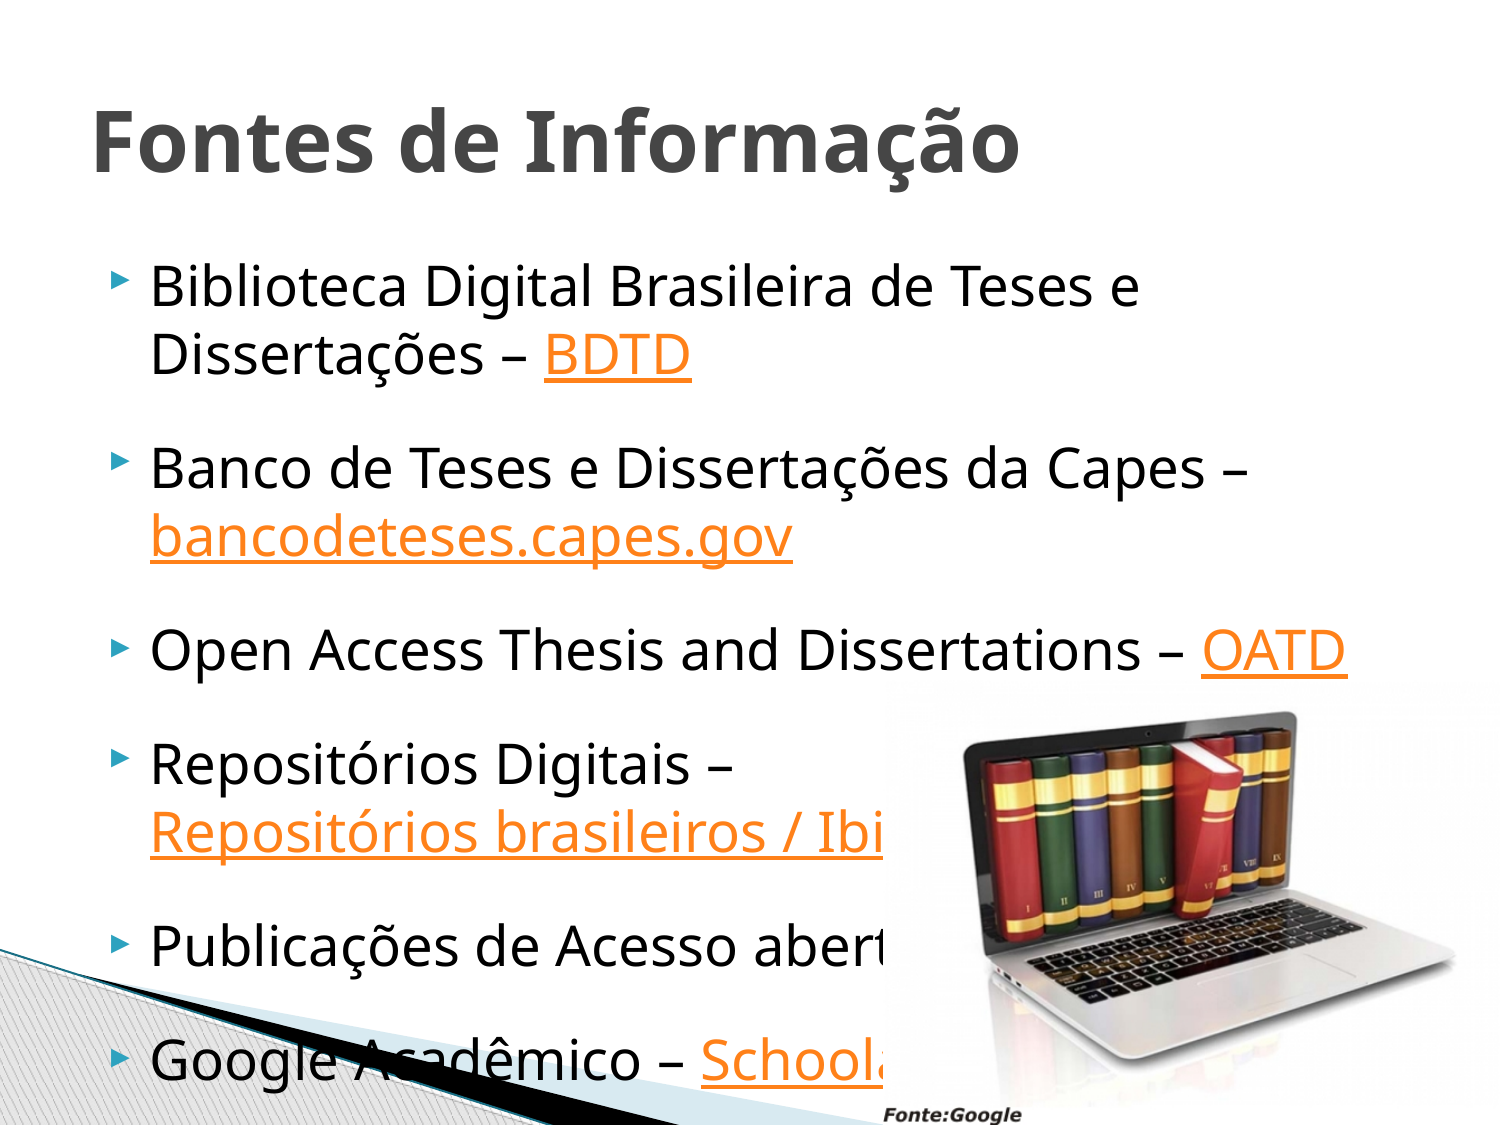

Fontes de Informação
# Biblioteca Digital Brasileira de Teses e Dissertações – BDTD
Banco de Teses e Dissertações da Capes – bancodeteses.capes.gov
Open Access Thesis and Dissertations – OATD
Repositórios Digitais – Repositórios brasileiros / Ibict
Publicações de Acesso aberto – OASIS
Google Acadêmico – Schoolar.google
Portal de periódicos Capes - Capes